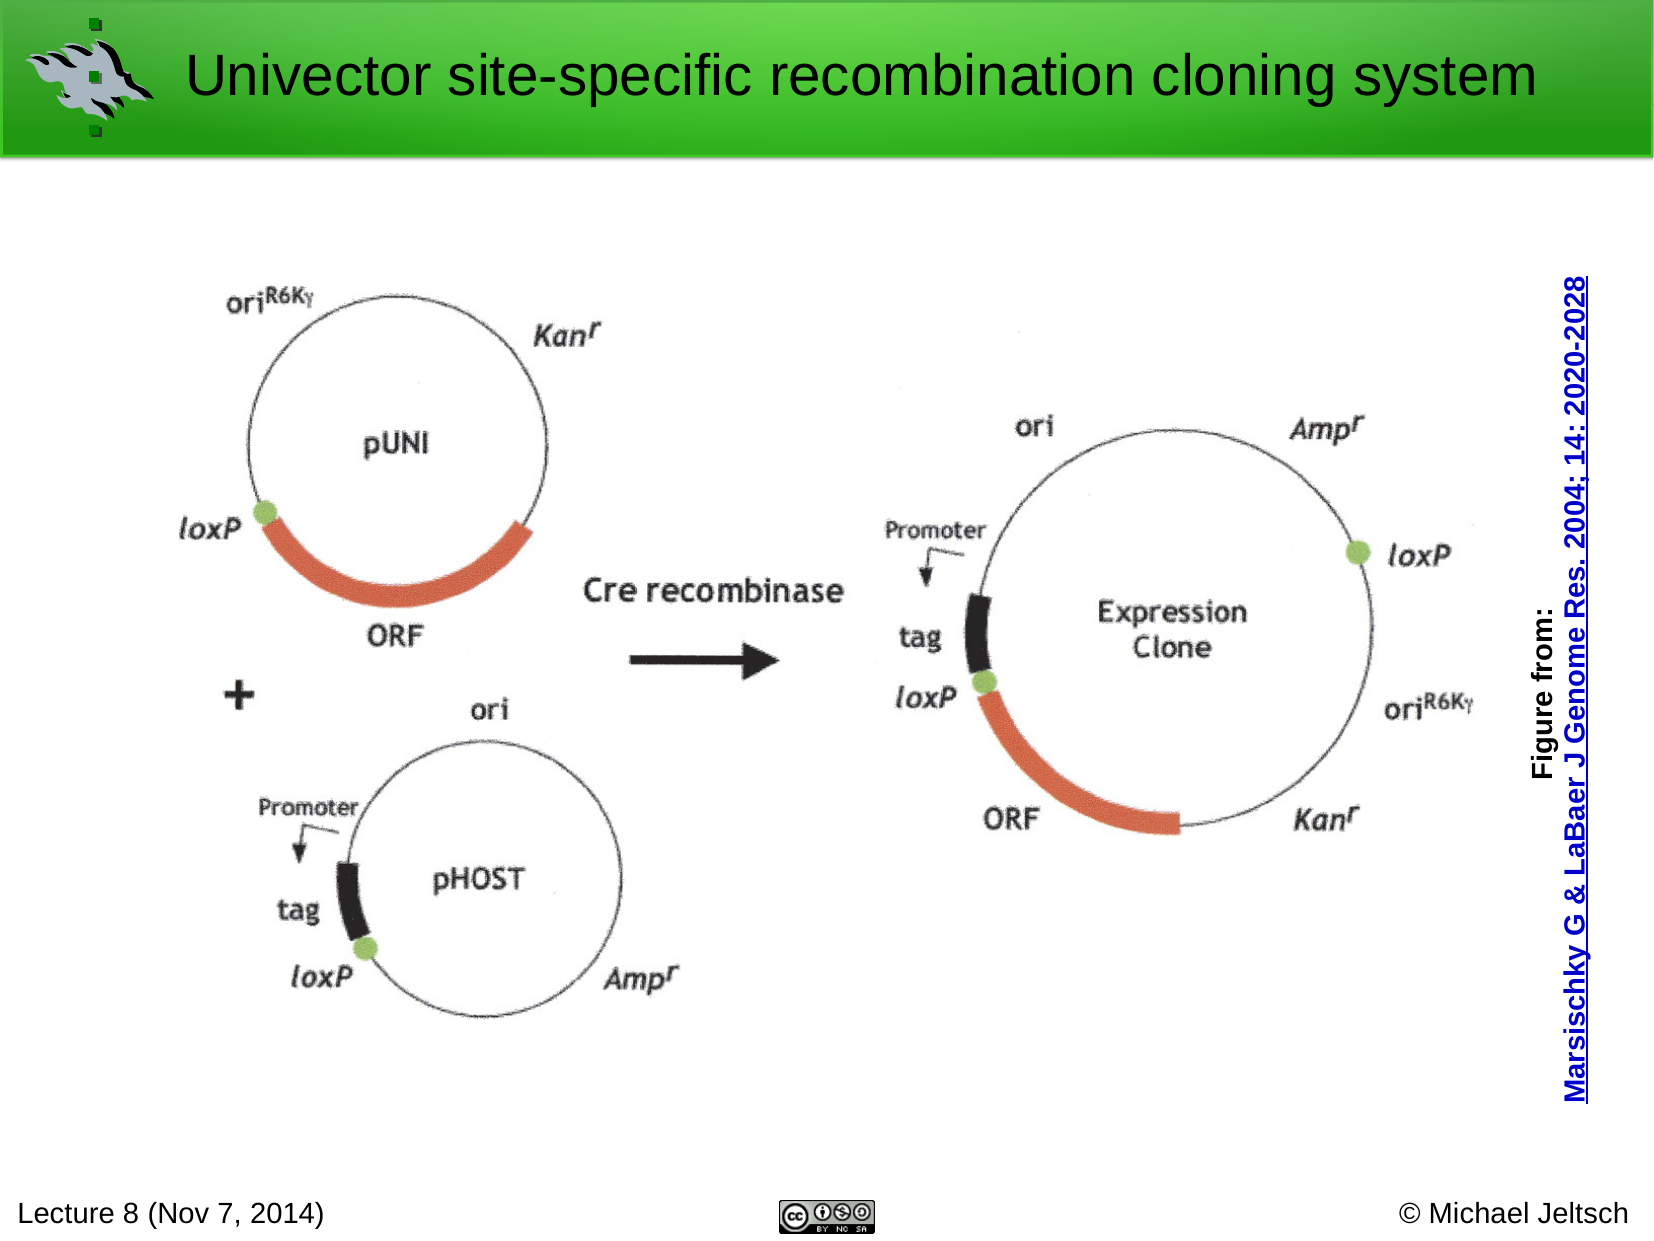

# Univector site-specific recombination cloning system
Figure from: Marsischky G & LaBaer J Genome Res. 2004; 14: 2020-2028